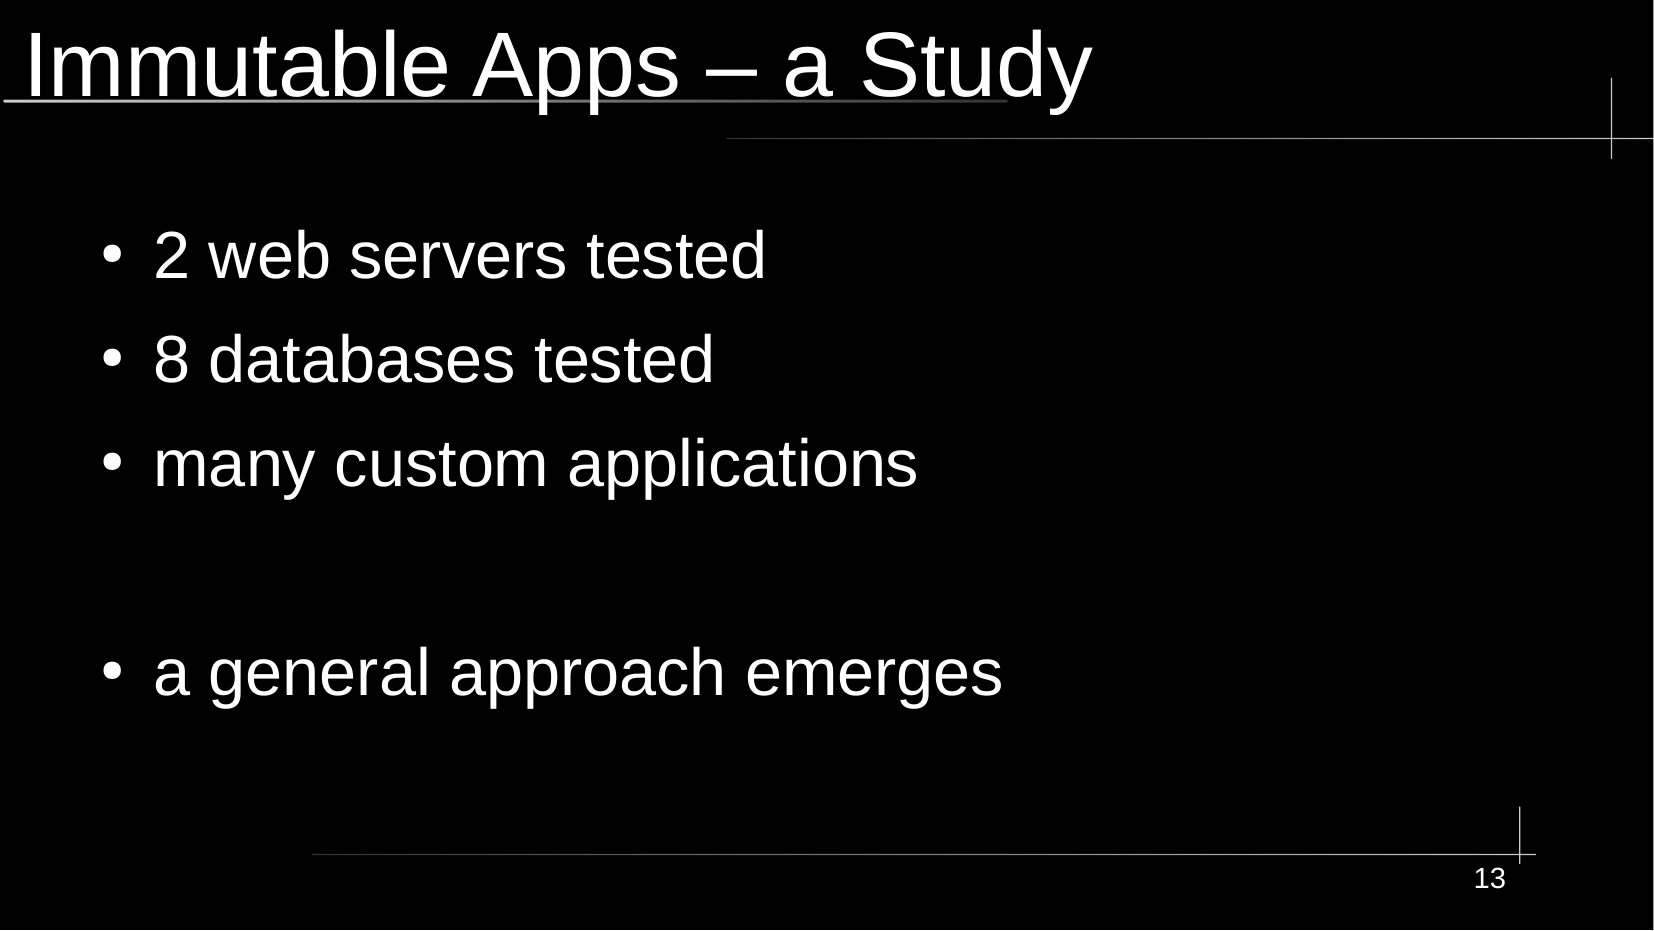

# Immutable Apps – a Study
2 web servers tested
8 databases tested
many custom applications
a general approach emerges
13